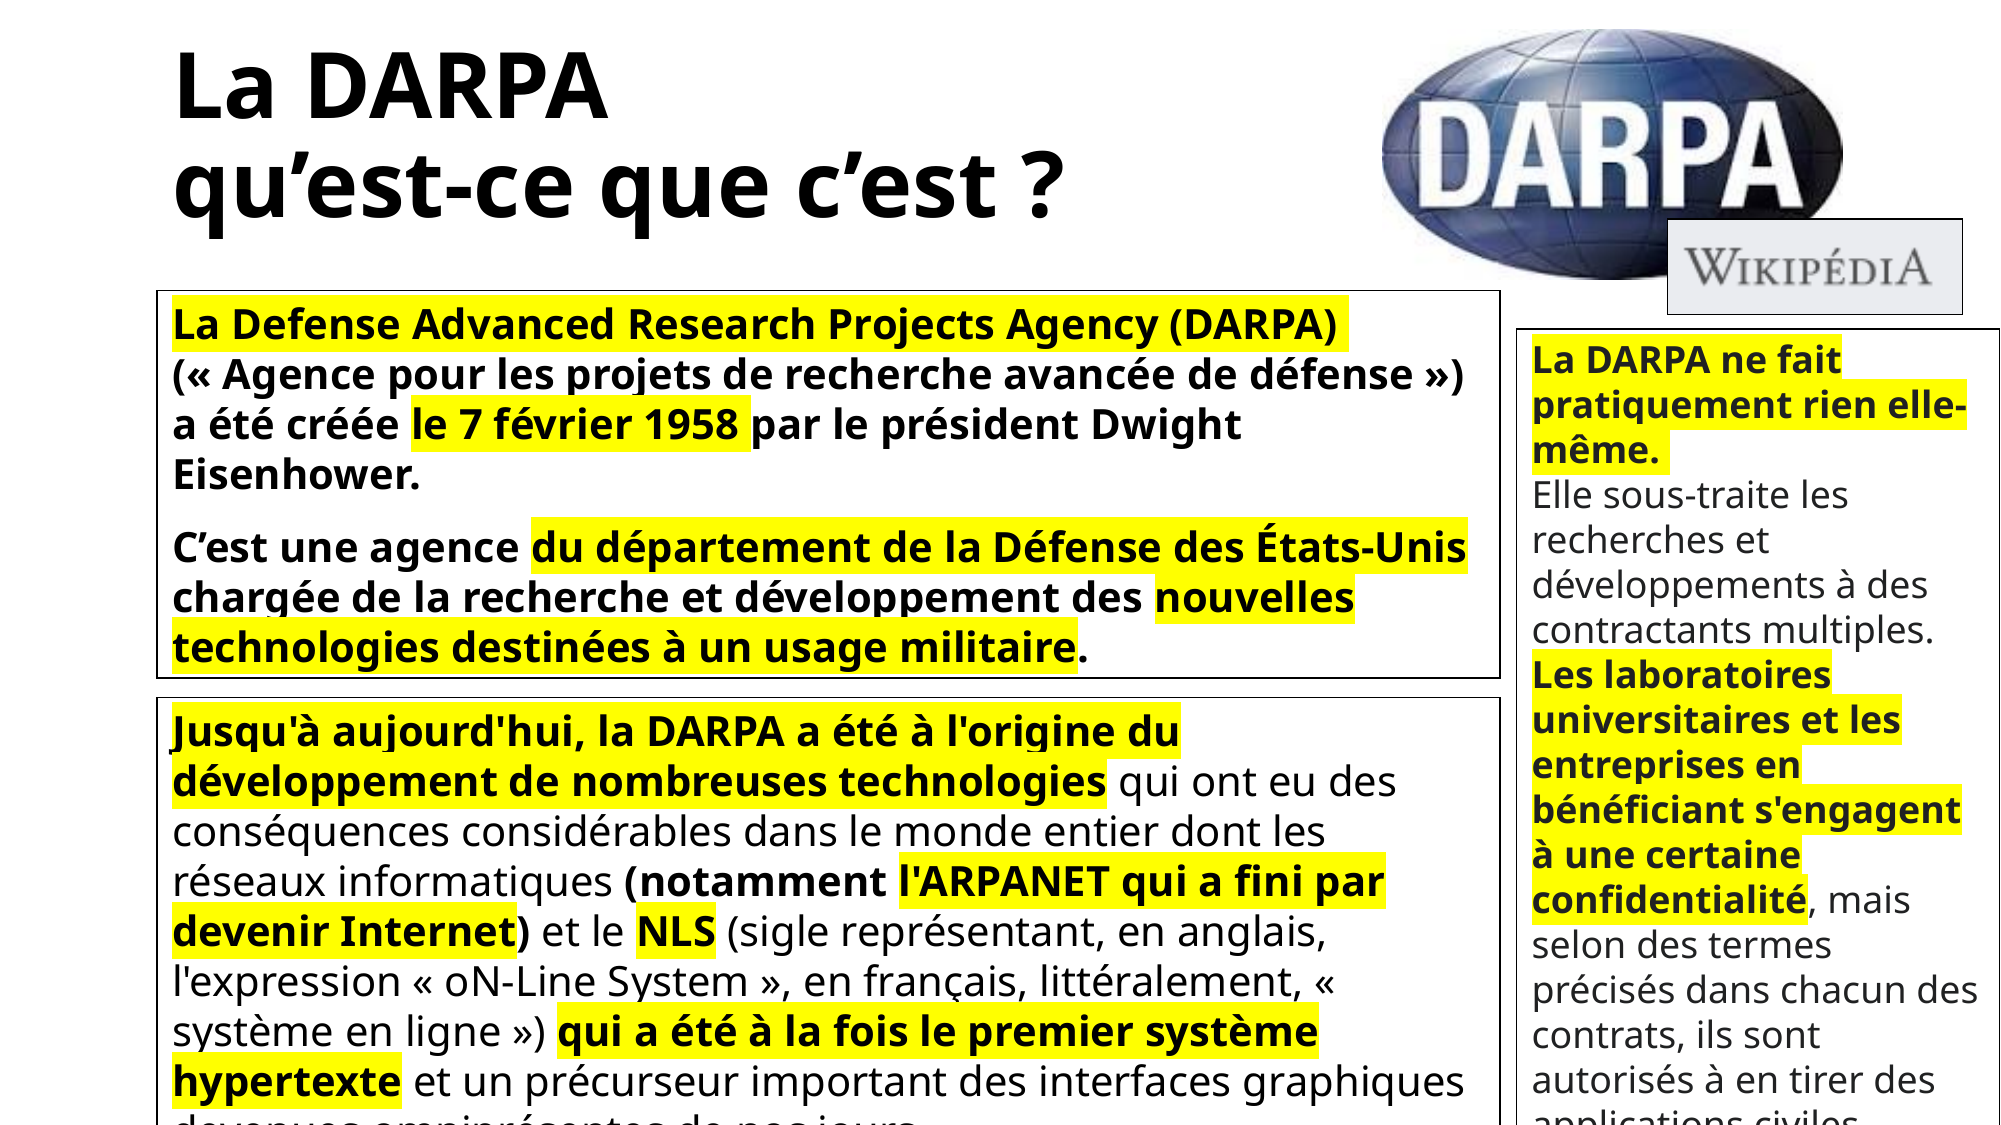

# La DARPA qu’est-ce que c’est ?
La Defense Advanced Research Projects Agency (DARPA)
(« Agence pour les projets de recherche avancée de défense »)
a été créée le 7 février 1958 par le président Dwight Eisenhower.
C’est une agence du département de la Défense des États-Unis chargée de la recherche et développement des nouvelles technologies destinées à un usage militaire.
La DARPA ne fait pratiquement rien elle-même.
Elle sous-traite les recherches et développements à des contractants multiples. Les laboratoires universitaires et les entreprises en bénéficiant s'engagent à une certaine confidentialité, mais selon des termes précisés dans chacun des contrats, ils sont autorisés à en tirer des applications civiles.
Jusqu'à aujourd'hui, la DARPA a été à l'origine du développement de nombreuses technologies qui ont eu des conséquences considérables dans le monde entier dont les réseaux informatiques (notamment l'ARPANET qui a fini par devenir Internet) et le NLS (sigle représentant, en anglais, l'expression « oN-Line System », en français, littéralement, « système en ligne ») qui a été à la fois le premier système hypertexte et un précurseur important des interfaces graphiques devenues omniprésentes de nos jours.